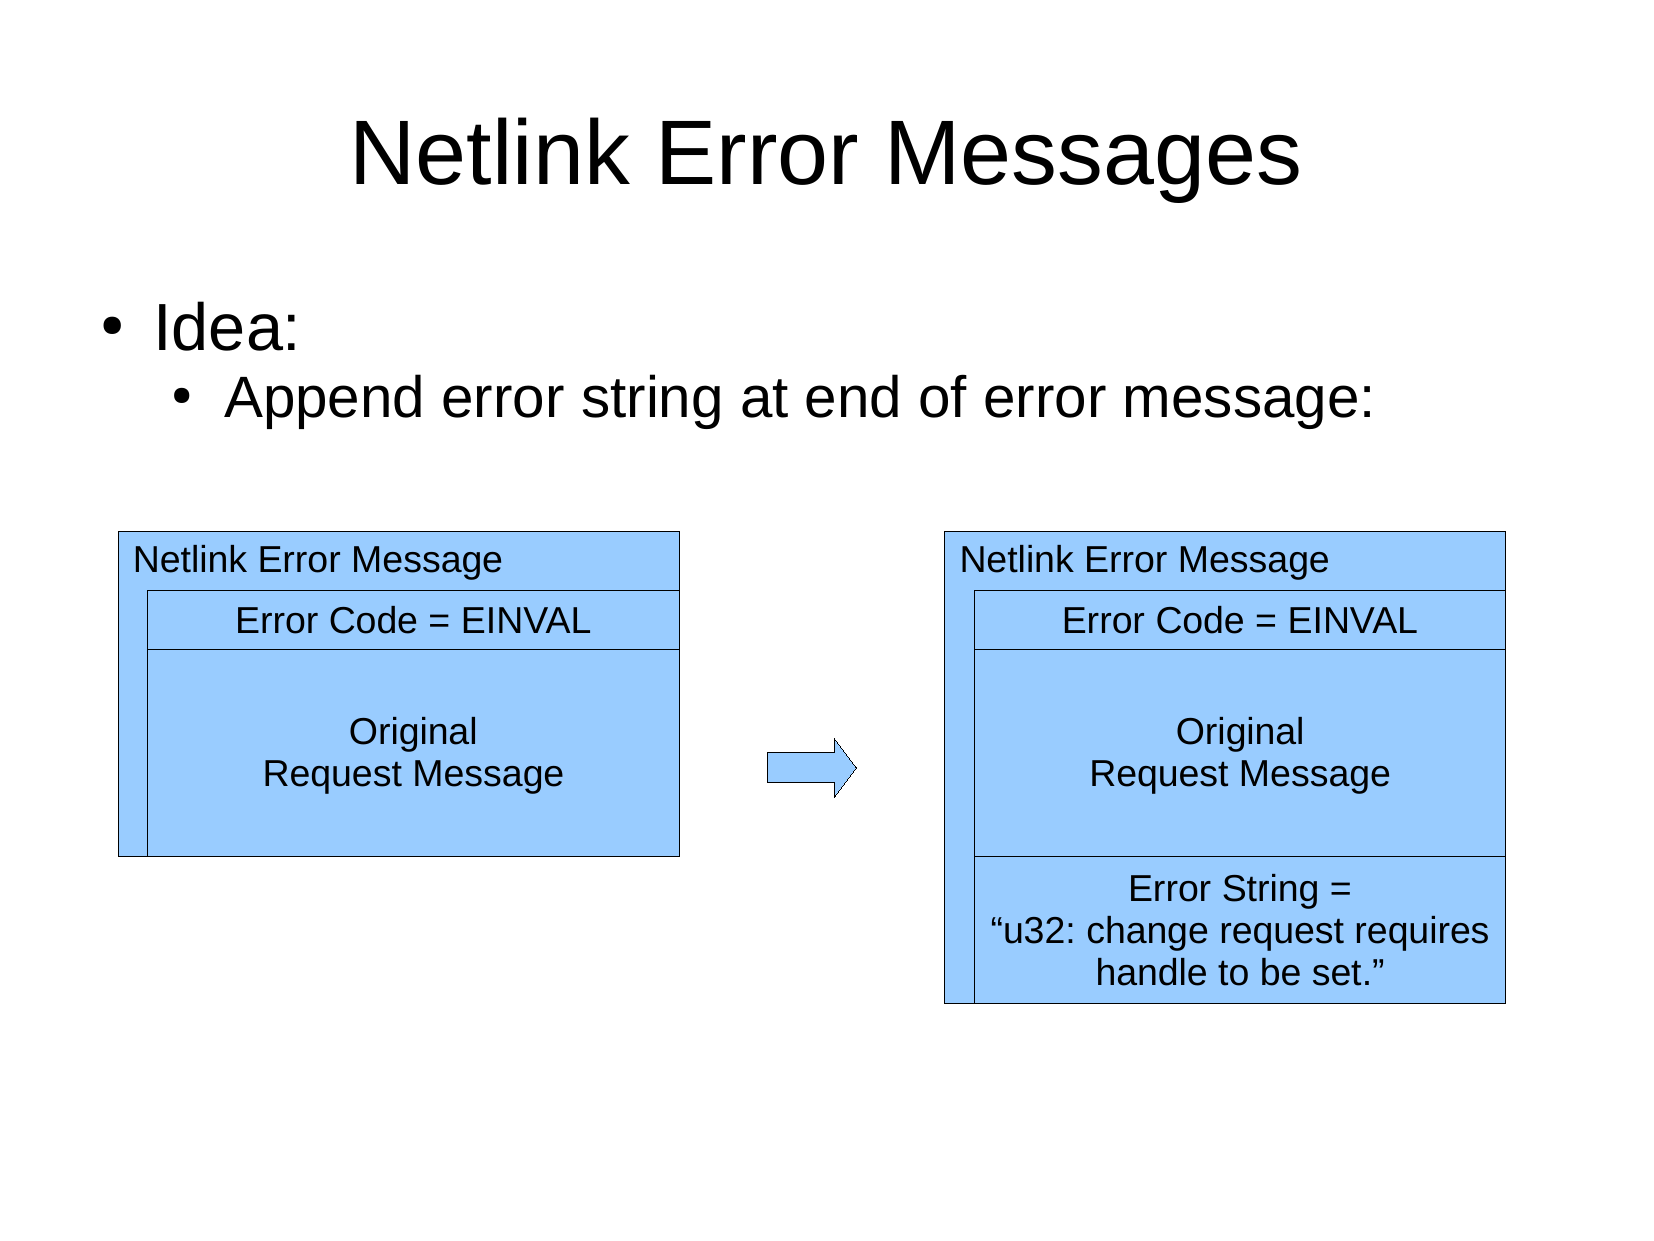

# Netlink Error Messages
Idea:
Append error string at end of error message:
Netlink Error Message
Netlink Error Message
Error Code = EINVAL
Error Code = EINVAL
Original
Request Message
Original
Request Message
Error String =
“u32: change request requires
handle to be set.”